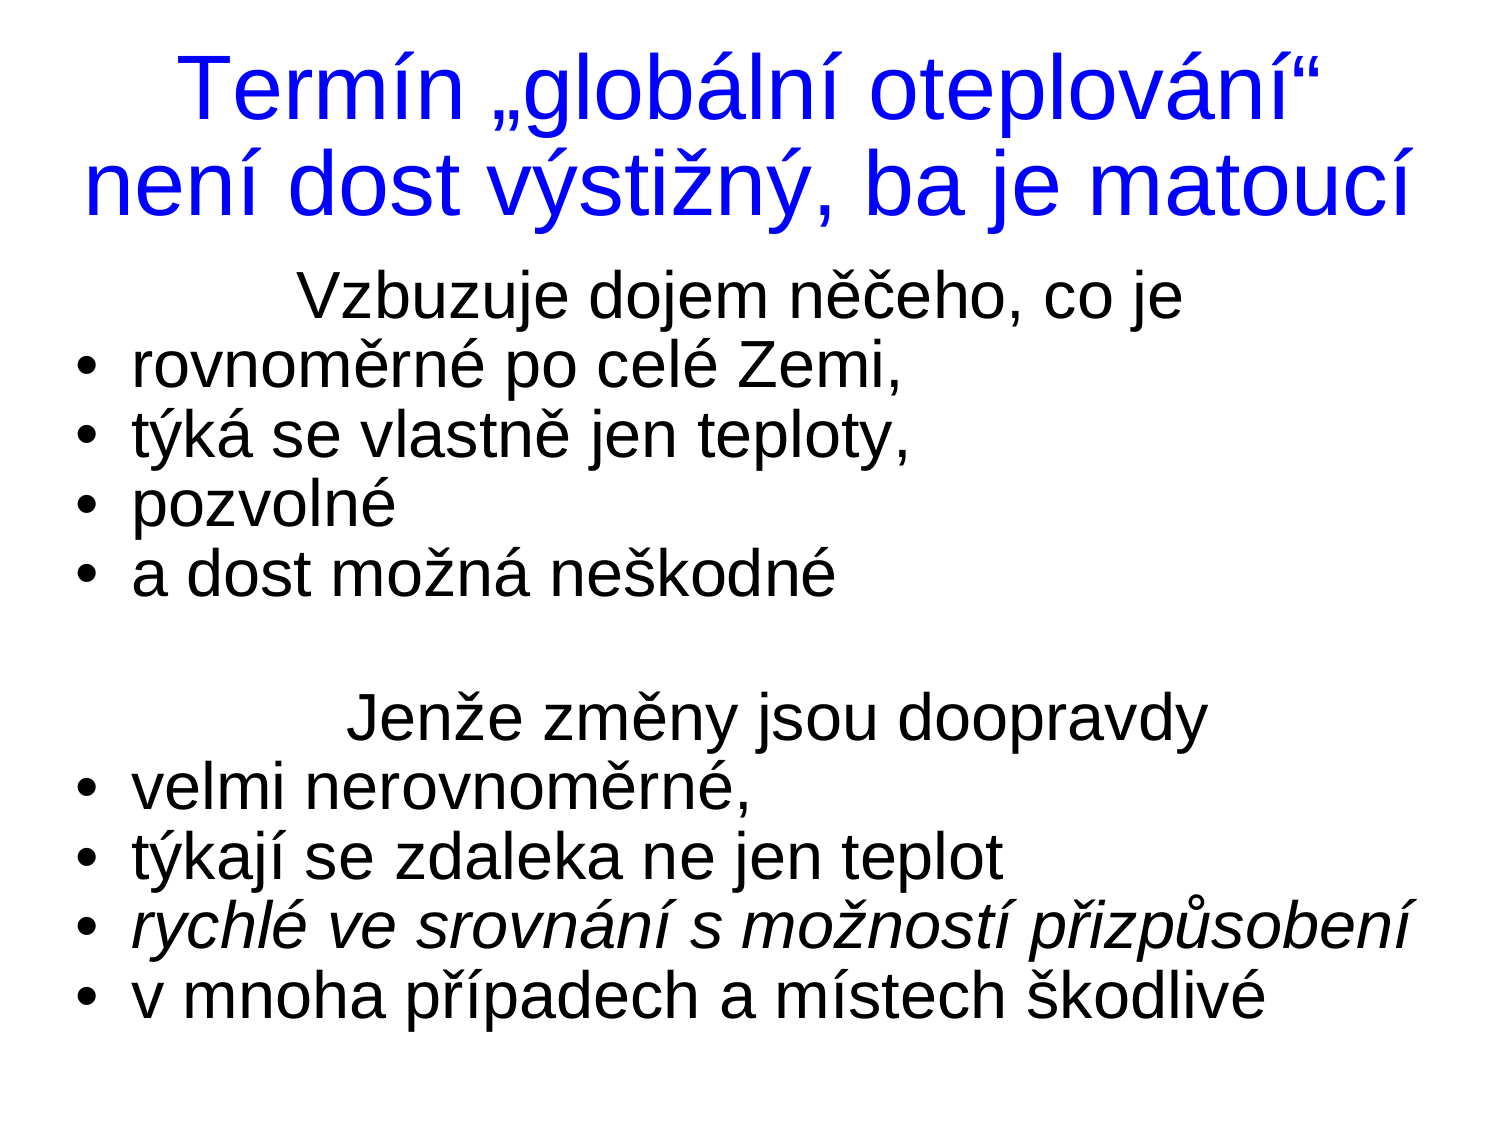

# Termín „globální oteplování“ není dost výstižný, ba je matoucí
Vzbuzuje dojem něčeho, co je
rovnoměrné po celé Zemi,
týká se vlastně jen teploty,
pozvolné
a dost možná neškodné
Jenže změny jsou doopravdy
velmi nerovnoměrné,
týkají se zdaleka ne jen teplot
rychlé ve srovnání s možností přizpůsobení
v mnoha případech a místech škodlivé